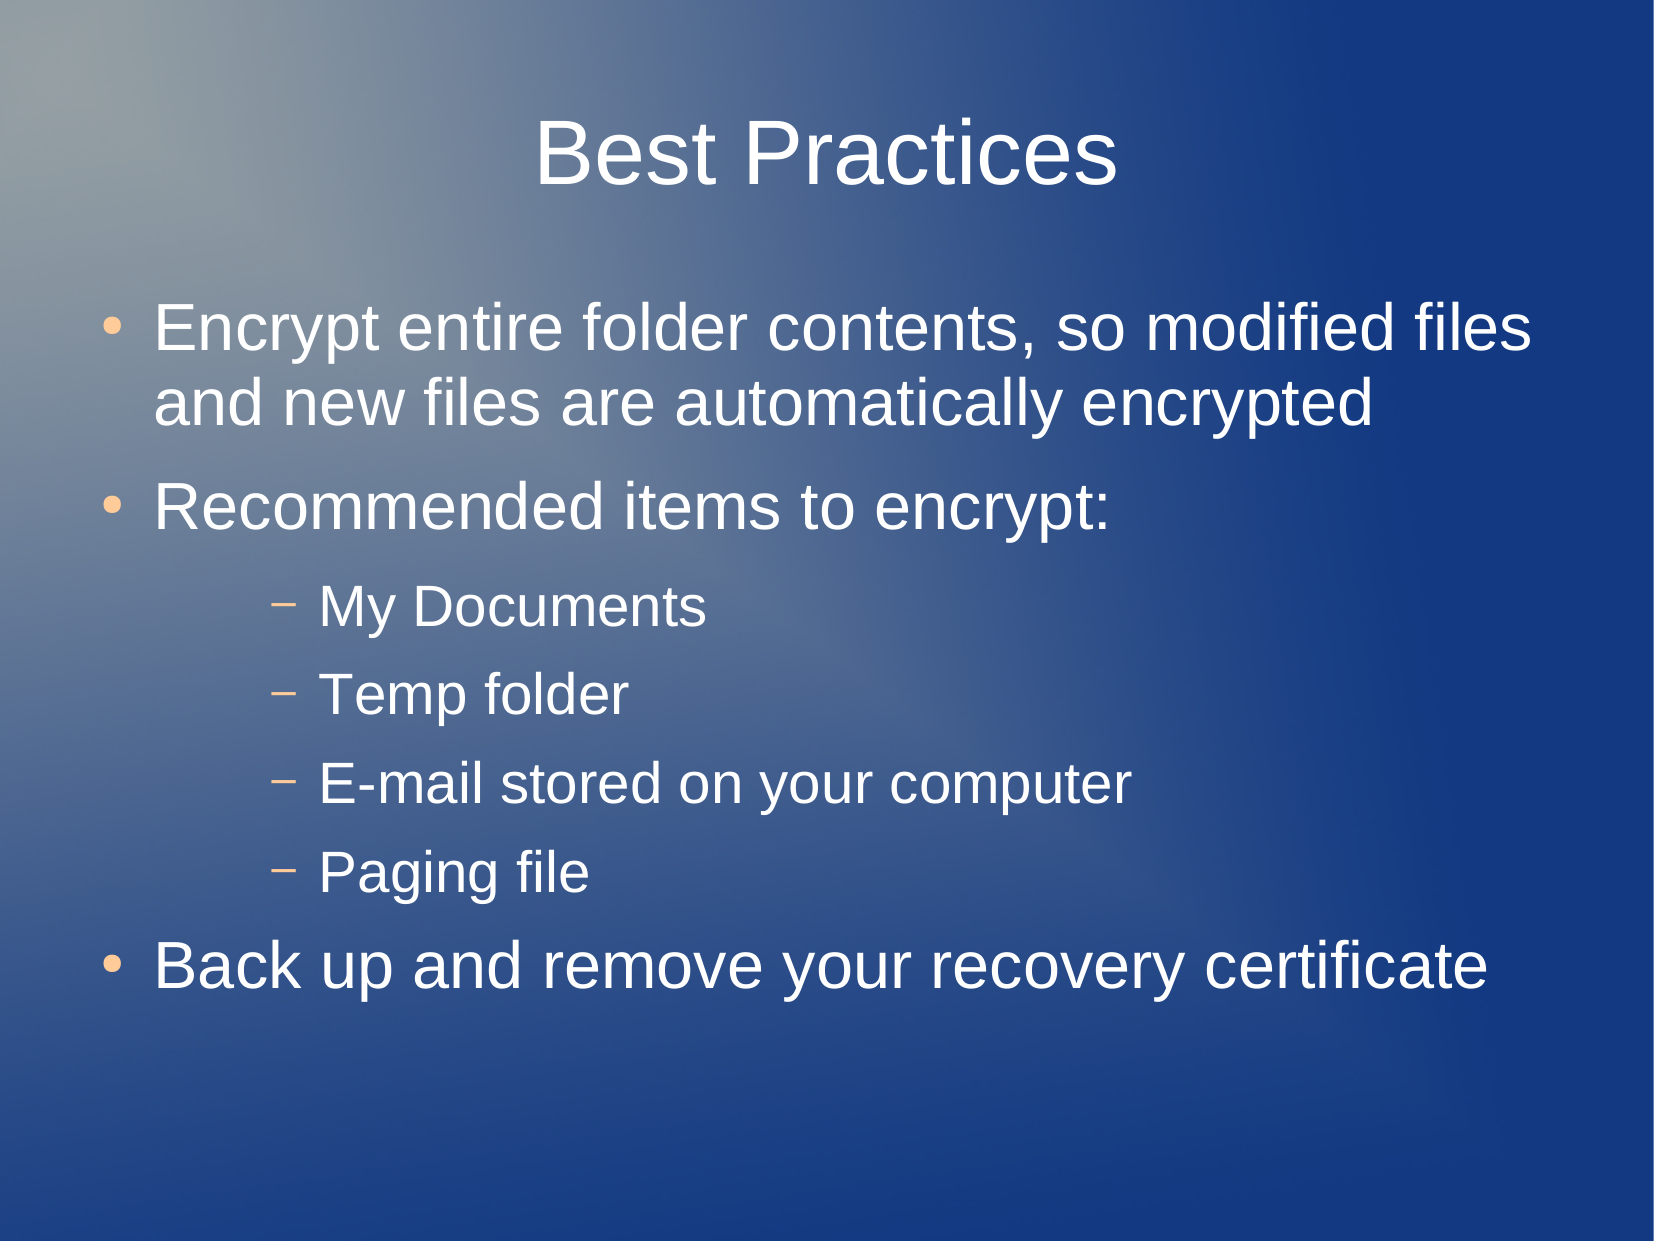

# Best Practices
Encrypt entire folder contents, so modified files and new files are automatically encrypted
Recommended items to encrypt:
My Documents
Temp folder
E-mail stored on your computer
Paging file
Back up and remove your recovery certificate